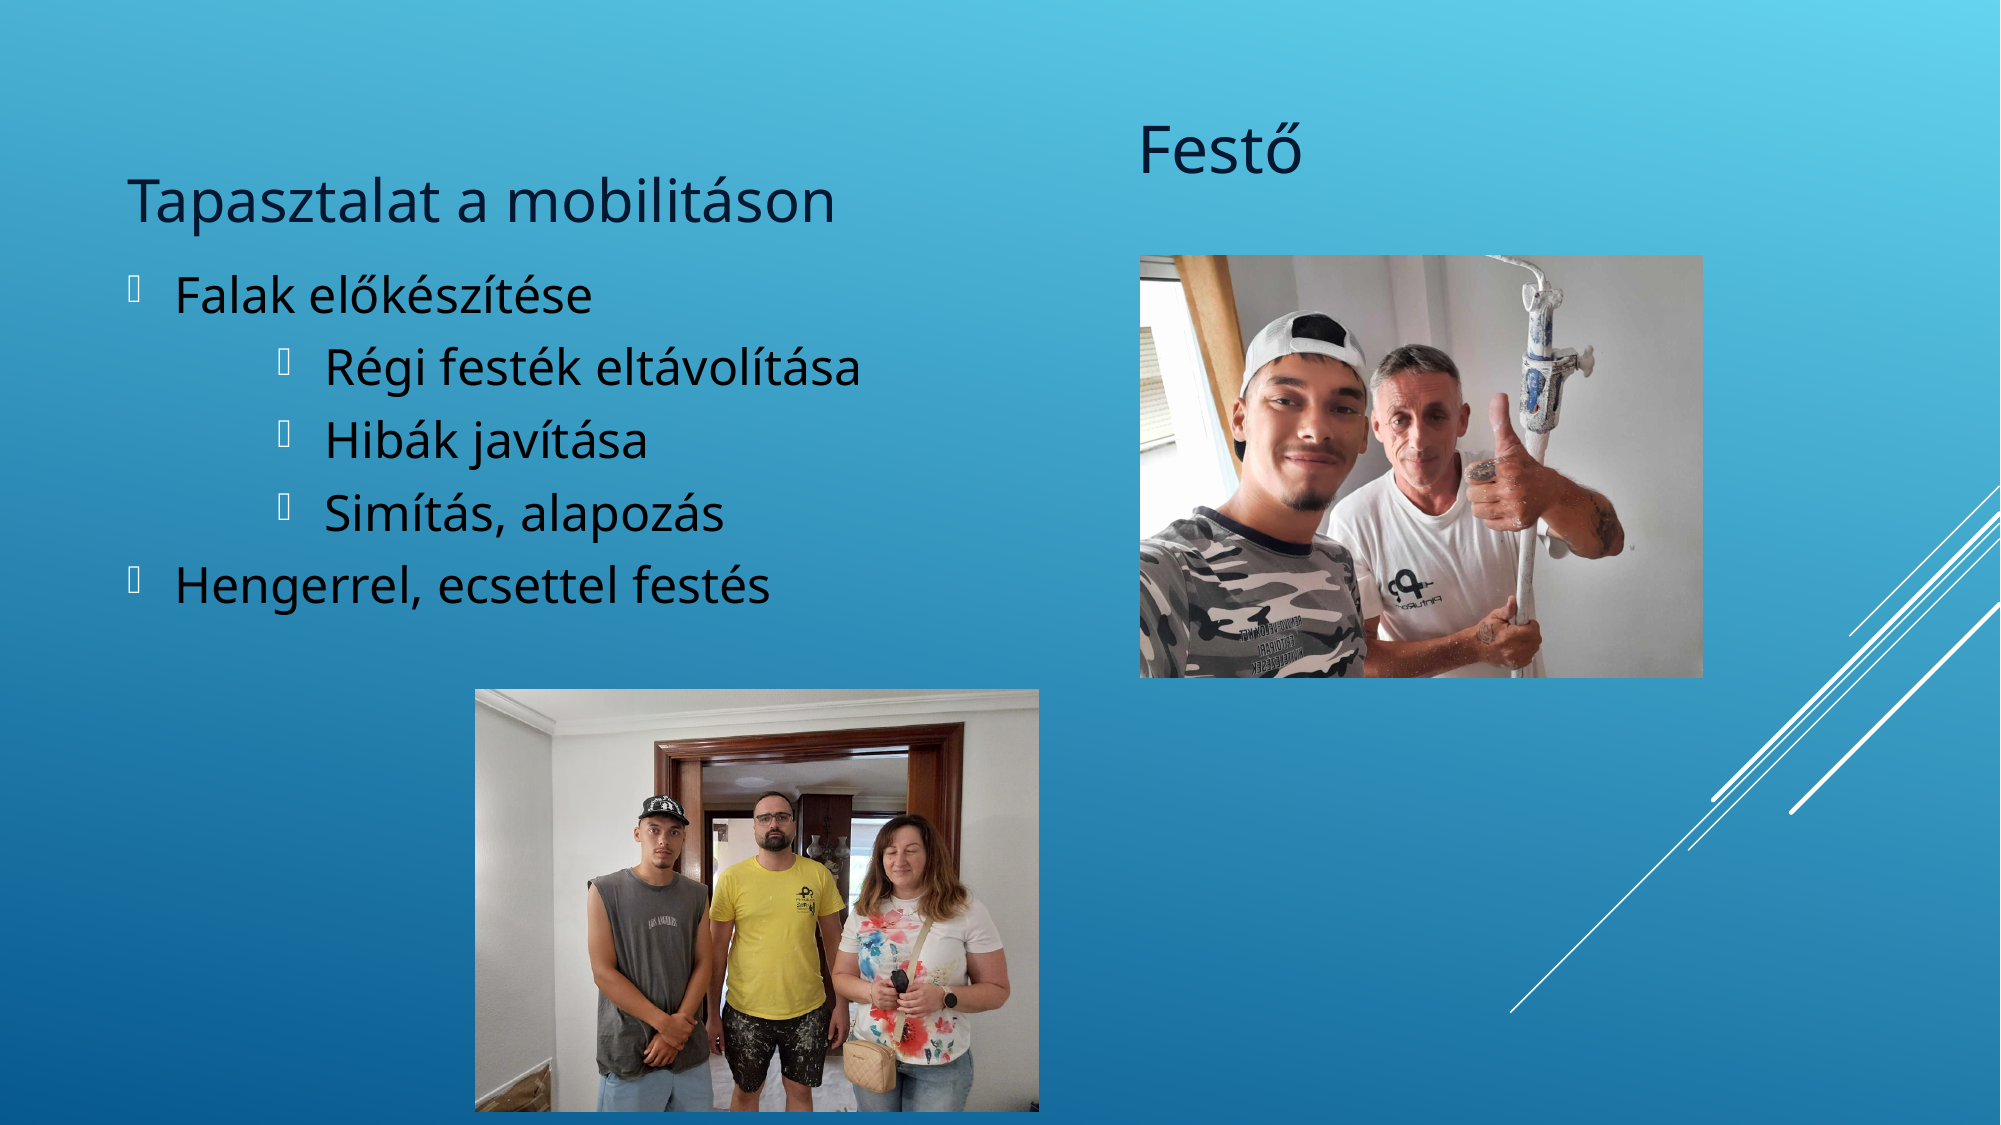

Festő
# Tapasztalat a mobilitáson
Falak előkészítése
Régi festék eltávolítása
Hibák javítása
Simítás, alapozás
Hengerrel, ecsettel festés